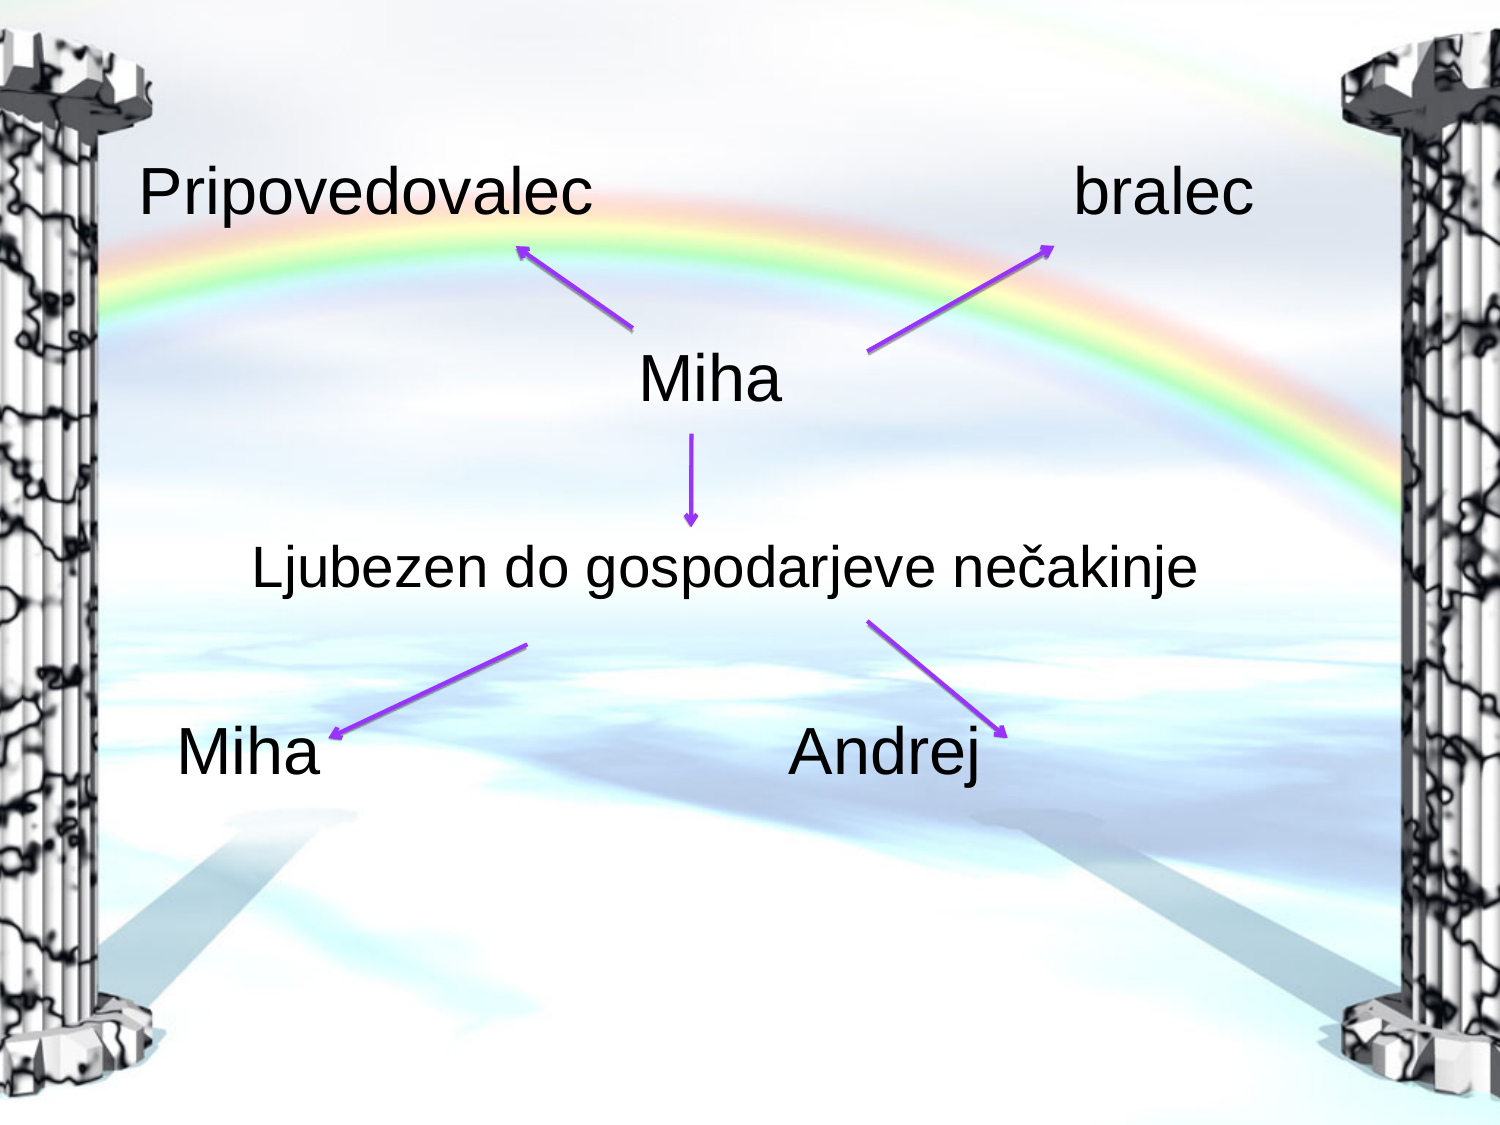

# Pripovedovalec bralec
 Miha
		Ljubezen do gospodarjeve nečakinje
 Miha 				 Andrej